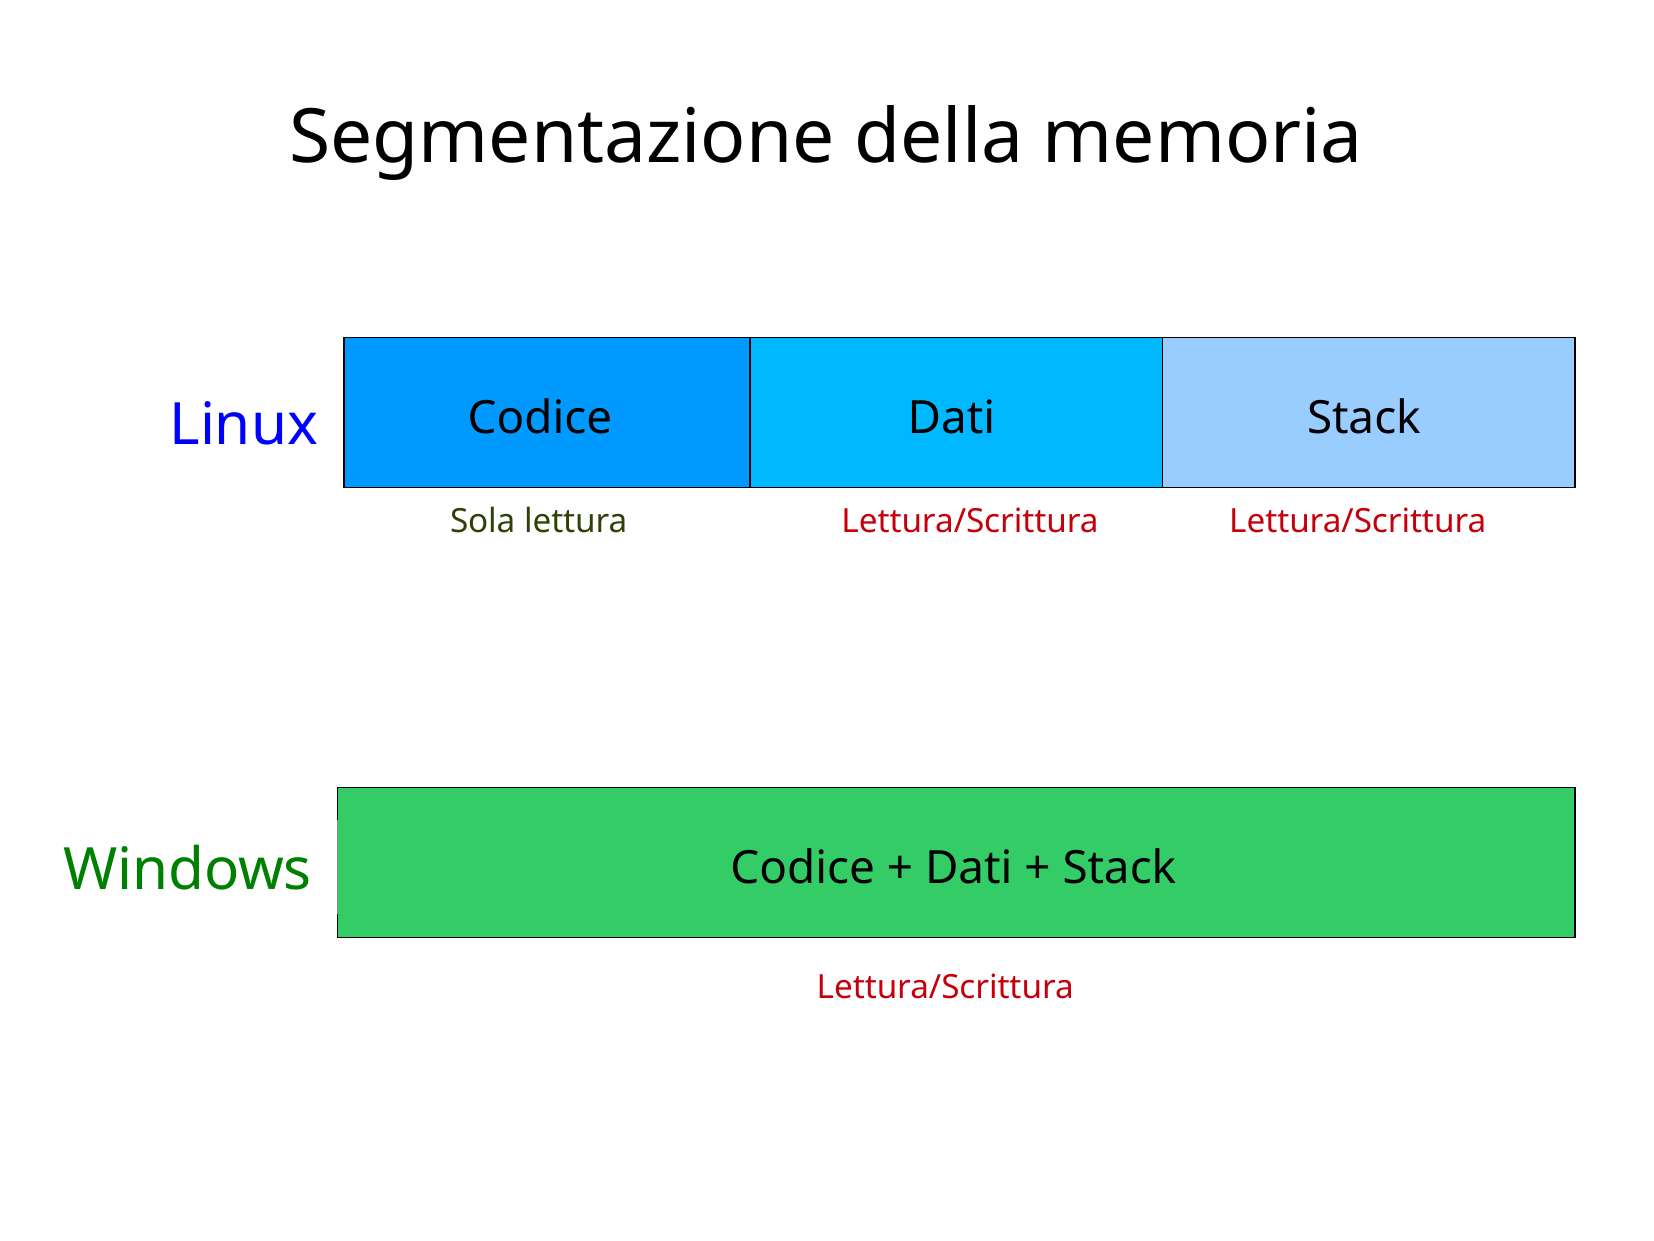

Segmentazione della memoria
Dati
Linux
Codice
Stack
Sola lettura
Lettura/Scrittura
Lettura/Scrittura
Windows
Codice + Dati + Stack
Lettura/Scrittura